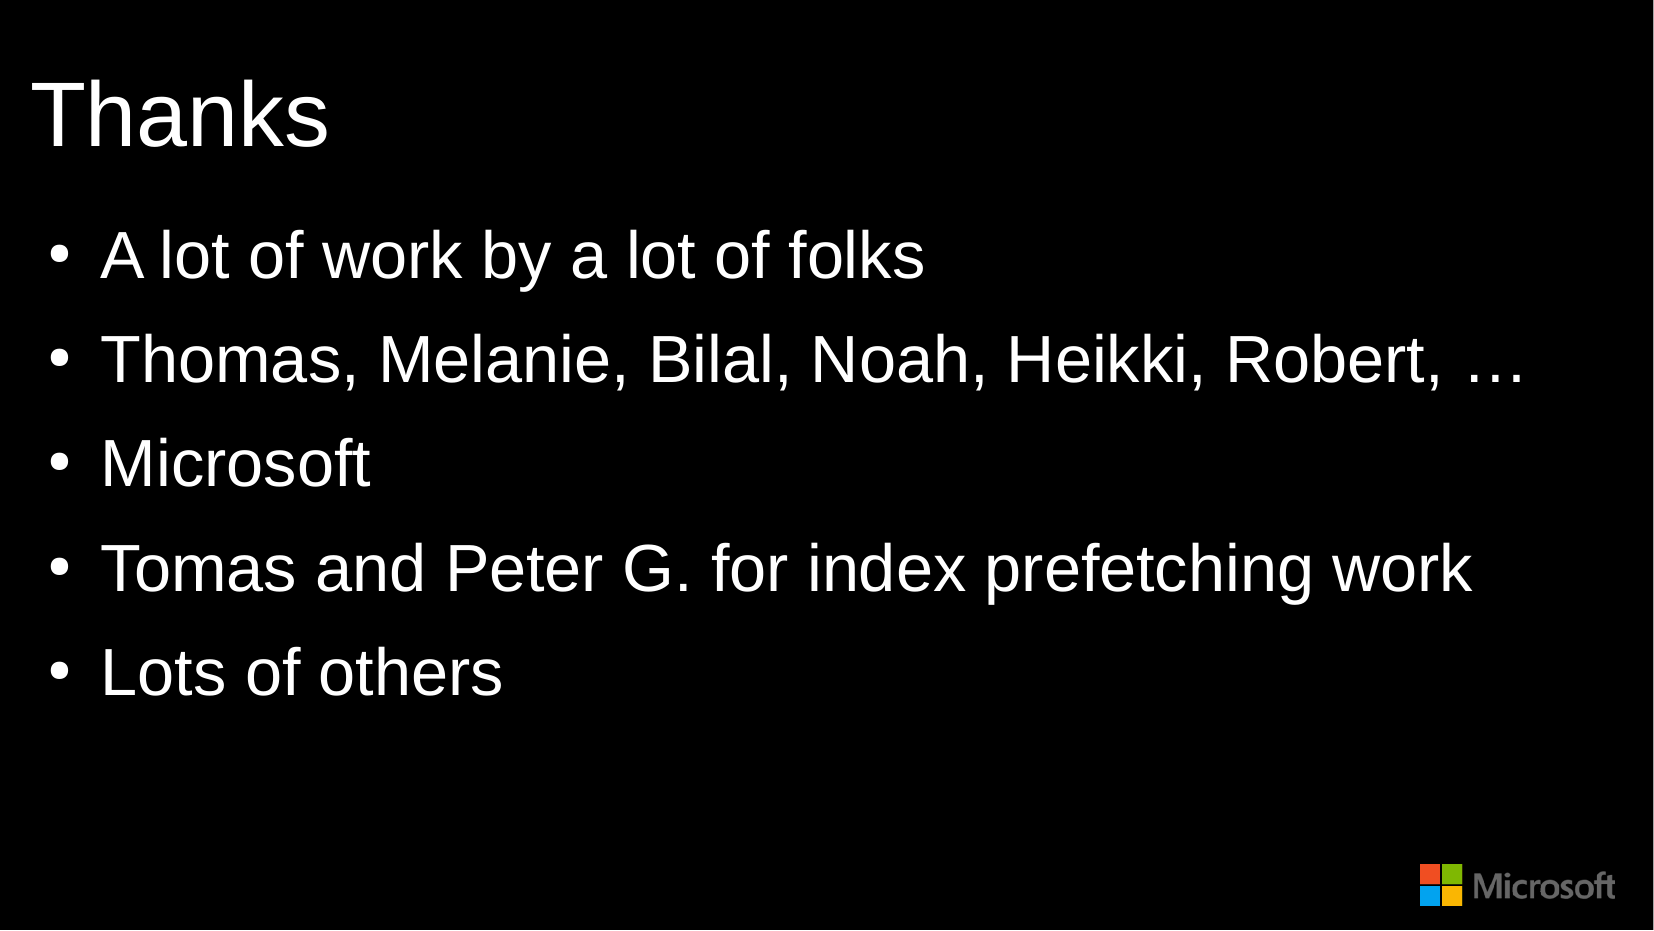

# Thanks
A lot of work by a lot of folks
Thomas, Melanie, Bilal, Noah, Heikki, Robert, …
Microsoft
Tomas and Peter G. for index prefetching work
Lots of others